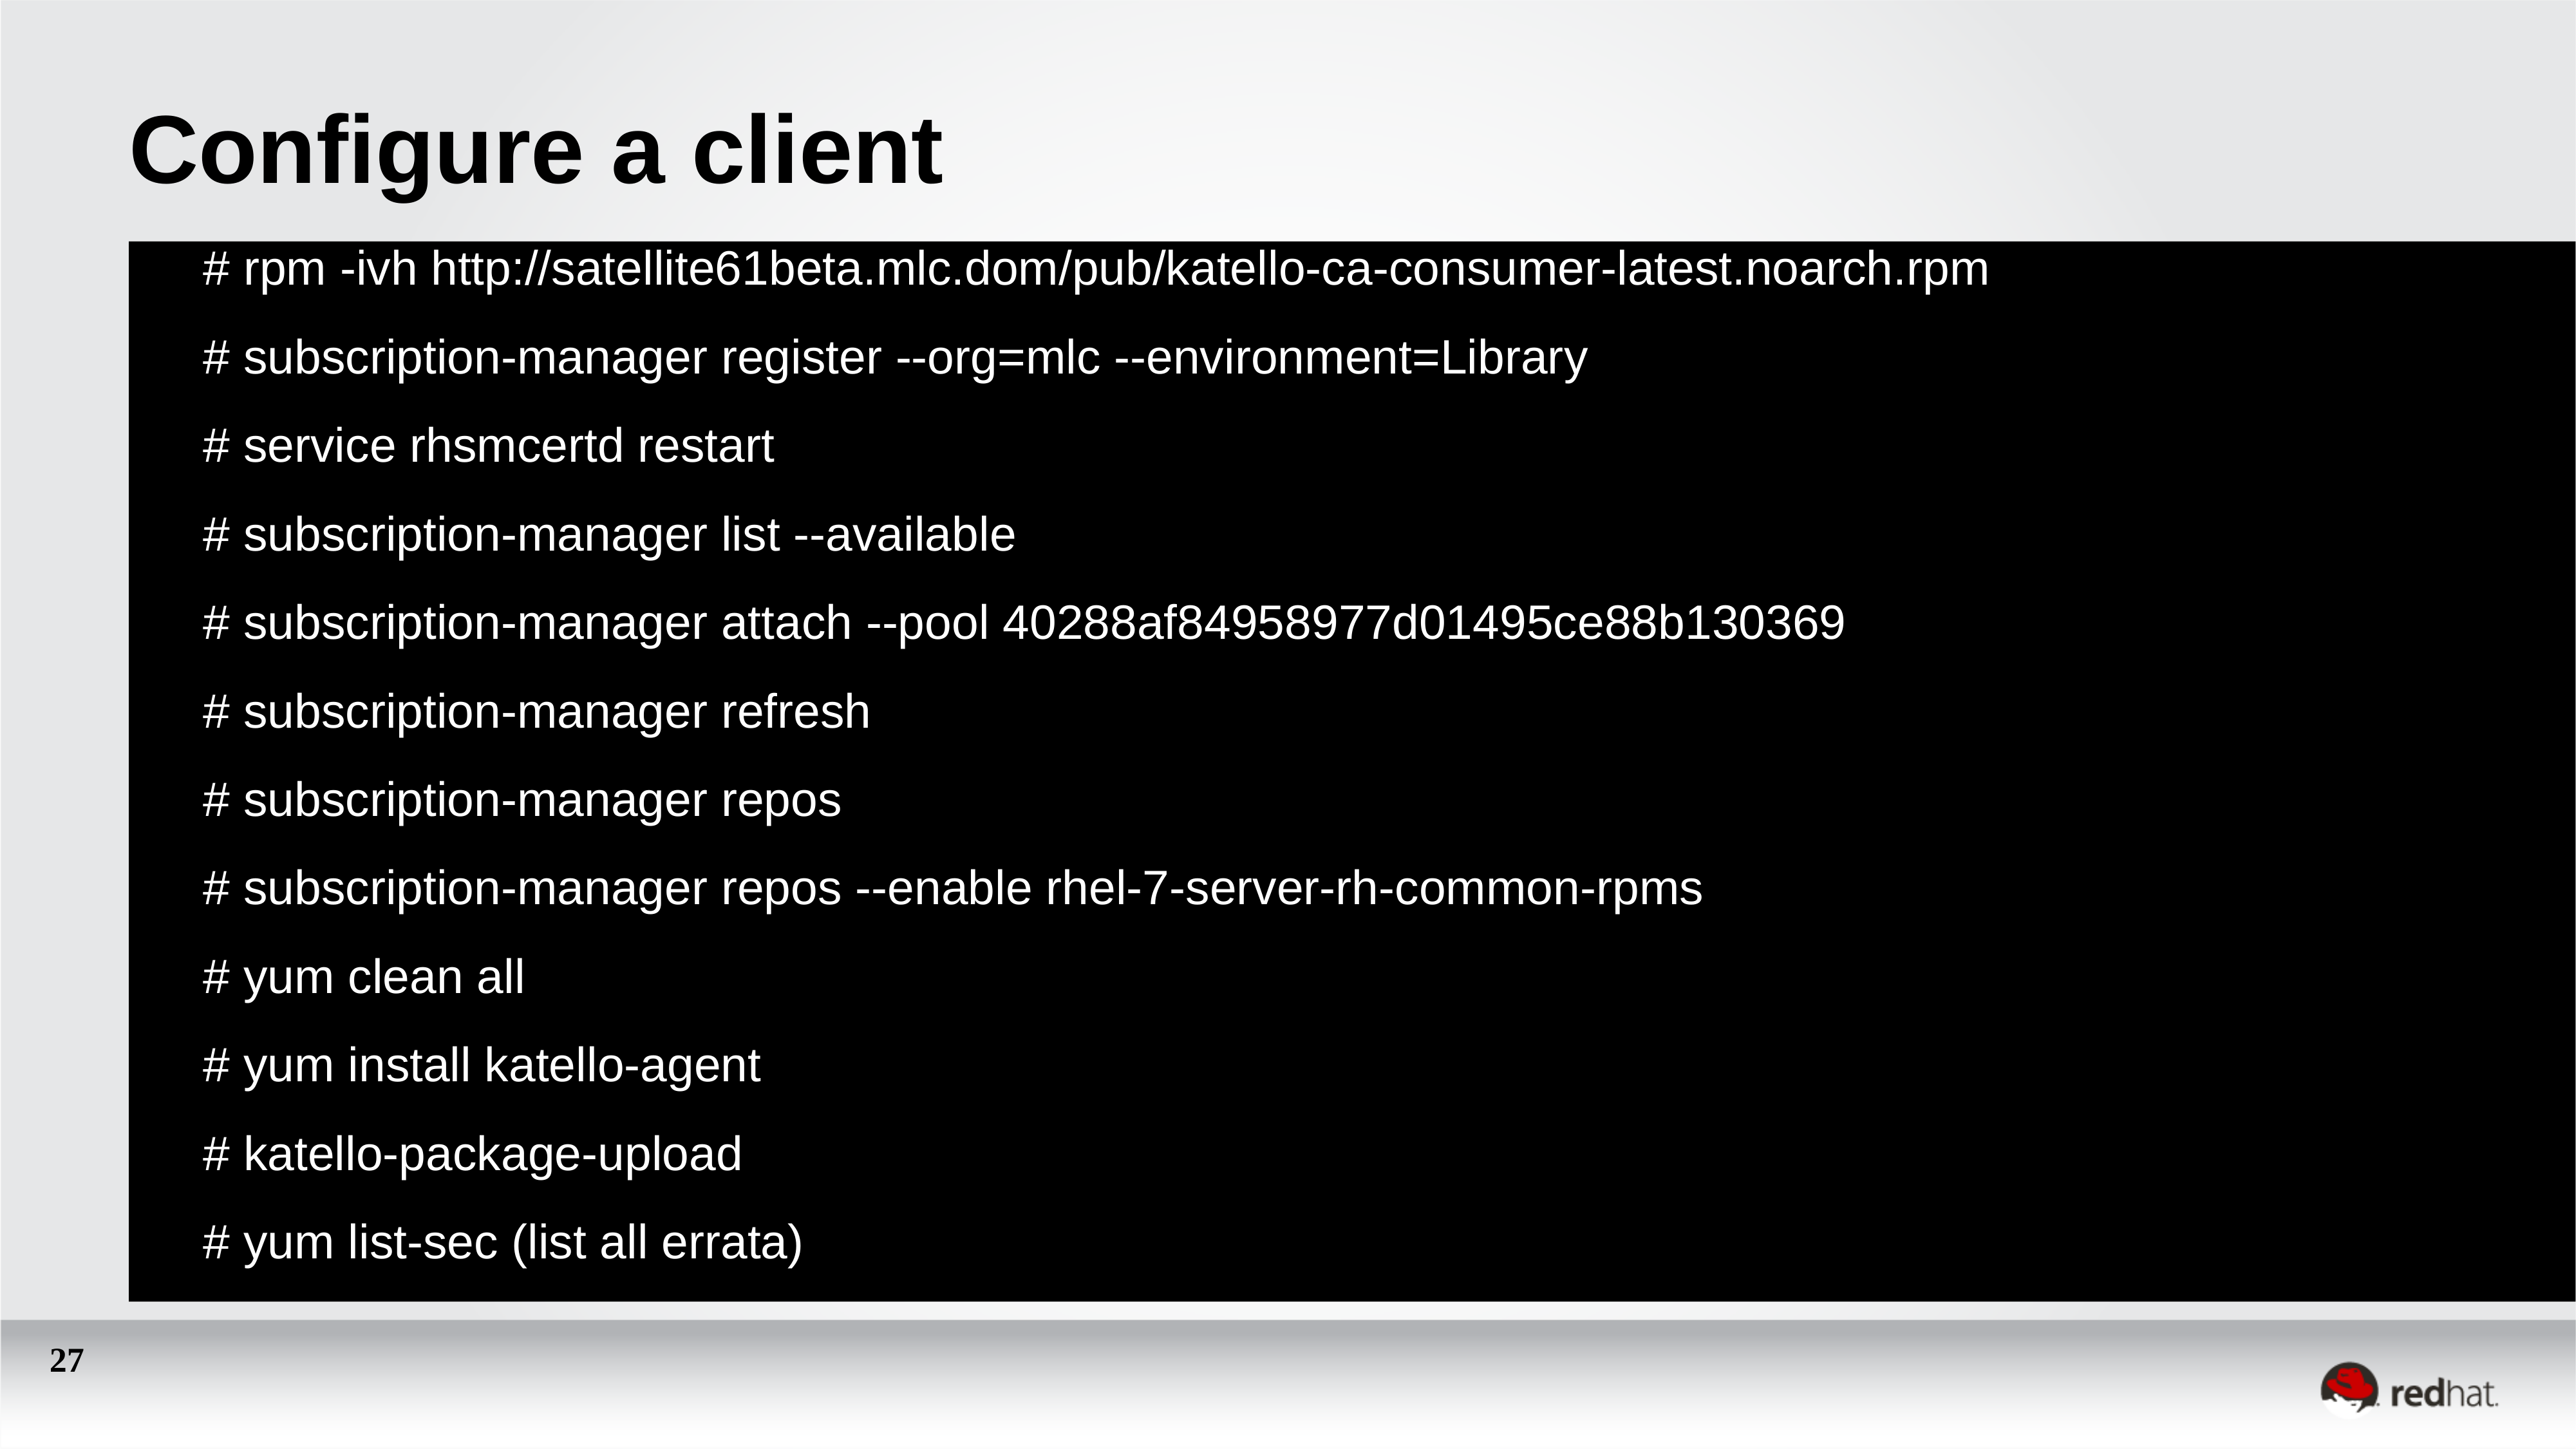

# Configure a client
# rpm -ivh http://satellite61beta.mlc.dom/pub/katello-ca-consumer-latest.noarch.rpm
# subscription-manager register --org=mlc --environment=Library
# service rhsmcertd restart
# subscription-manager list --available
# subscription-manager attach --pool 40288af84958977d01495ce88b130369
# subscription-manager refresh
# subscription-manager repos
# subscription-manager repos --enable rhel-7-server-rh-common-rpms
# yum clean all
# yum install katello-agent
# katello-package-upload
# yum list-sec (list all errata)
27